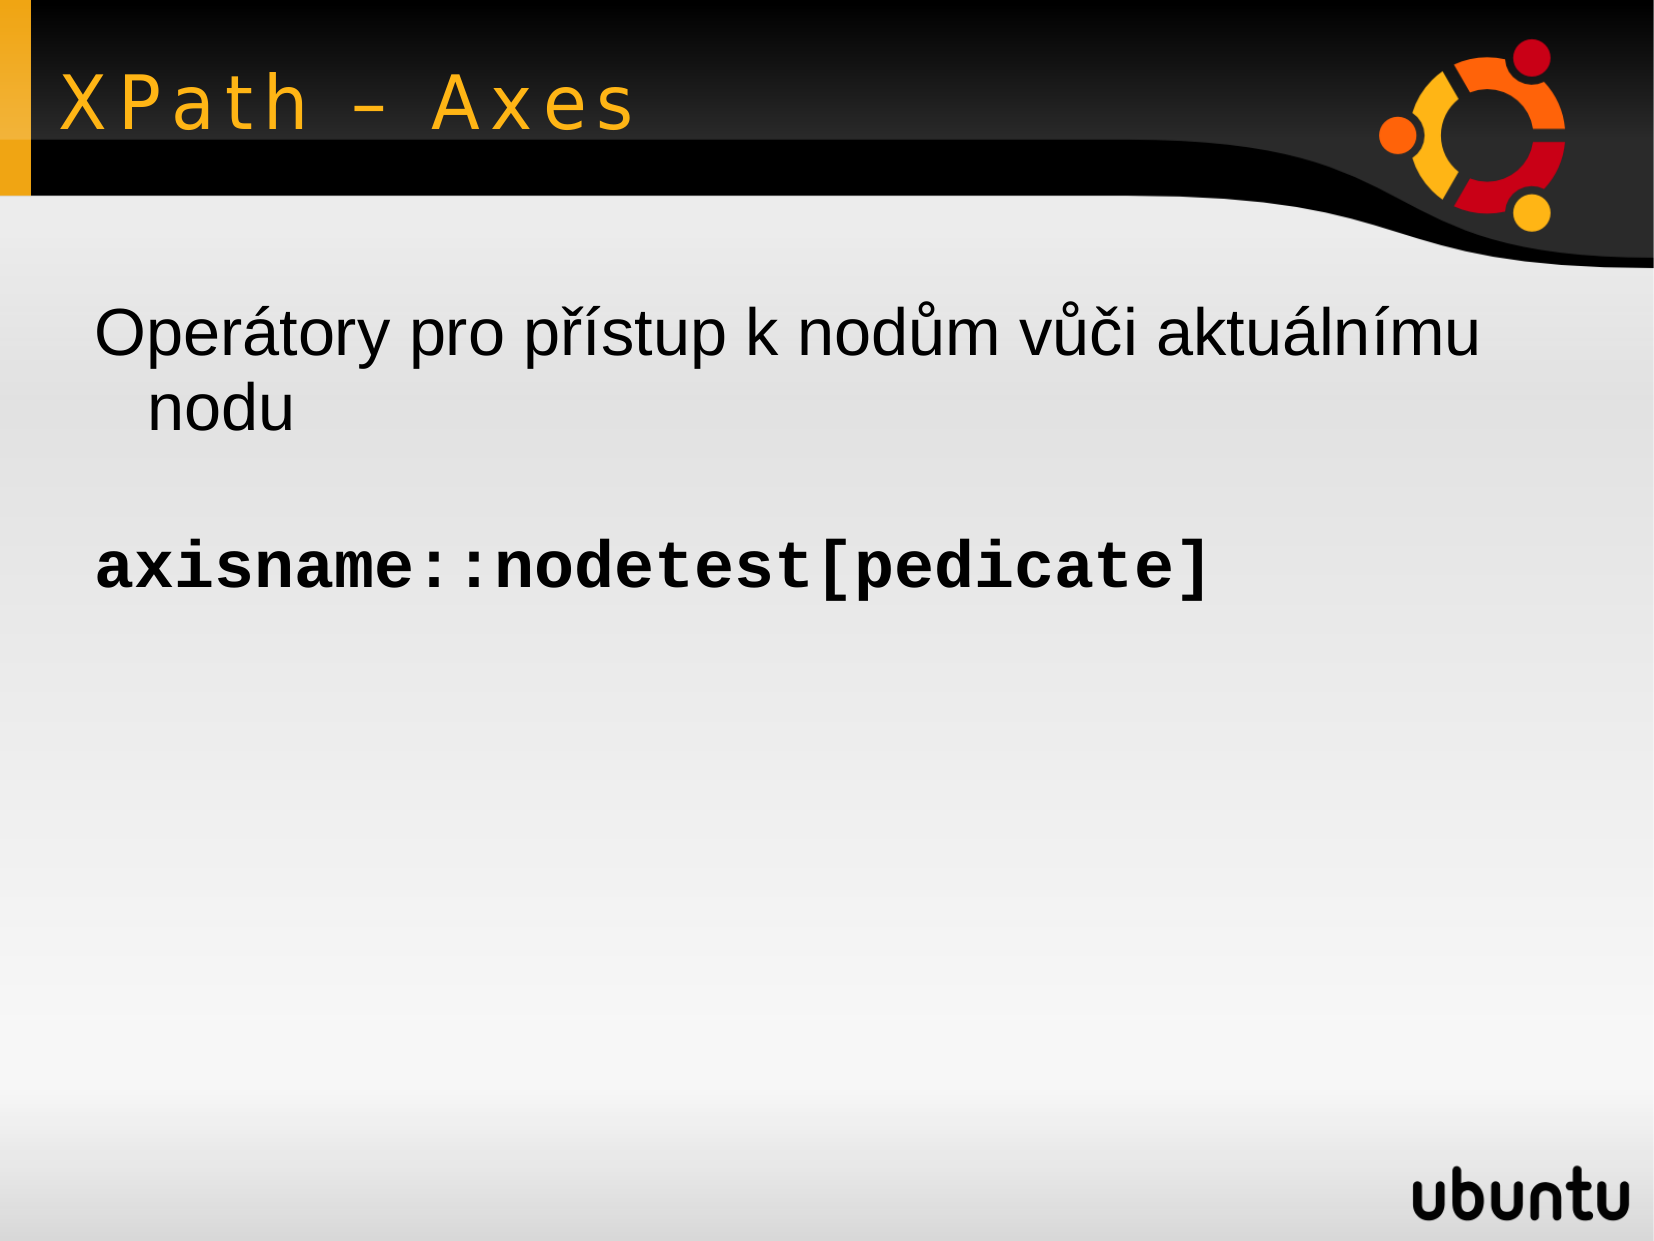

# XPath – Axes
Operátory pro přístup k nodům vůči aktuálnímu nodu
axisname::nodetest[pedicate]